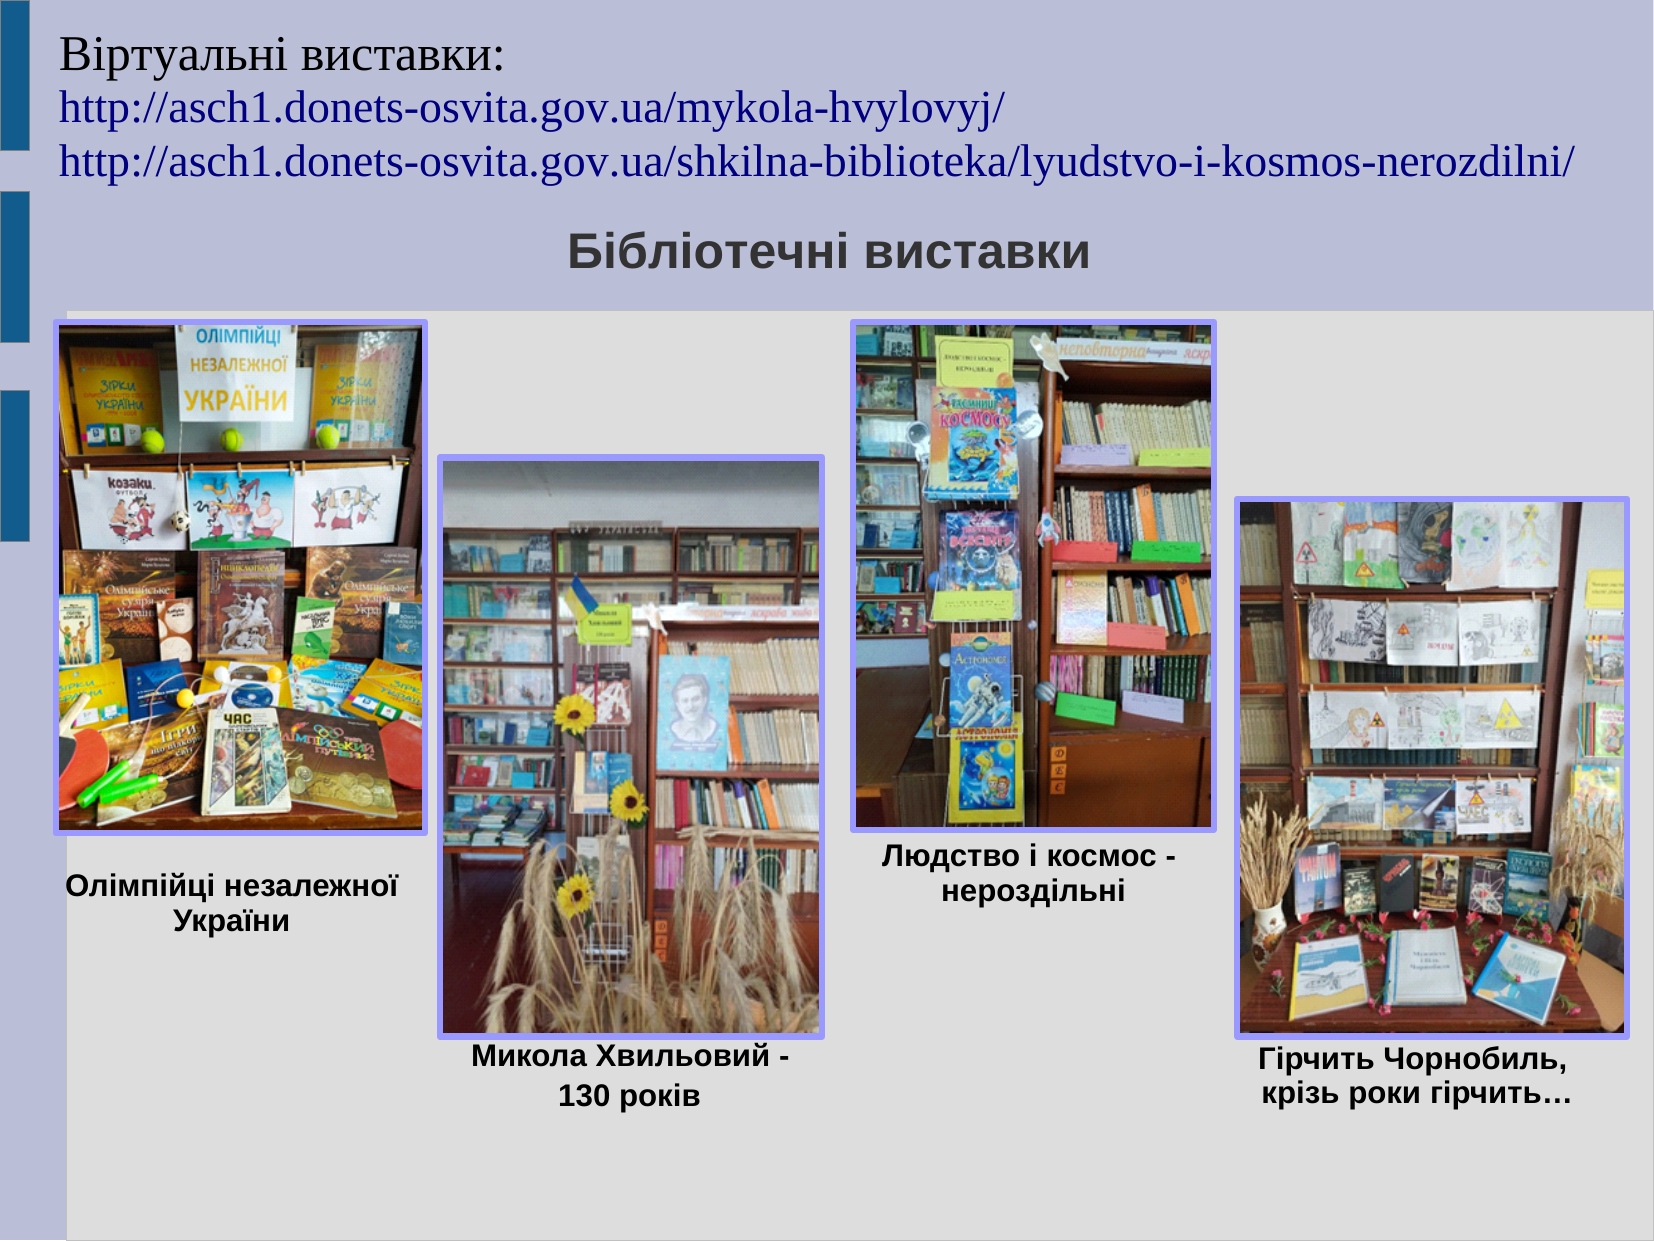

Віртуальні виставки:
http://asch1.donets-osvita.gov.ua/mykola-hvylovyj/
http://asch1.donets-osvita.gov.ua/shkilna-biblioteka/lyudstvo-i-kosmos-nerozdilni/
# Бібліотечні виставки
Людство і космос -
нероздільні
Олімпійці незалежної
України
Микола Хвильовий -
130 років
Гірчить Чорнобиль,
крізь роки гірчить…